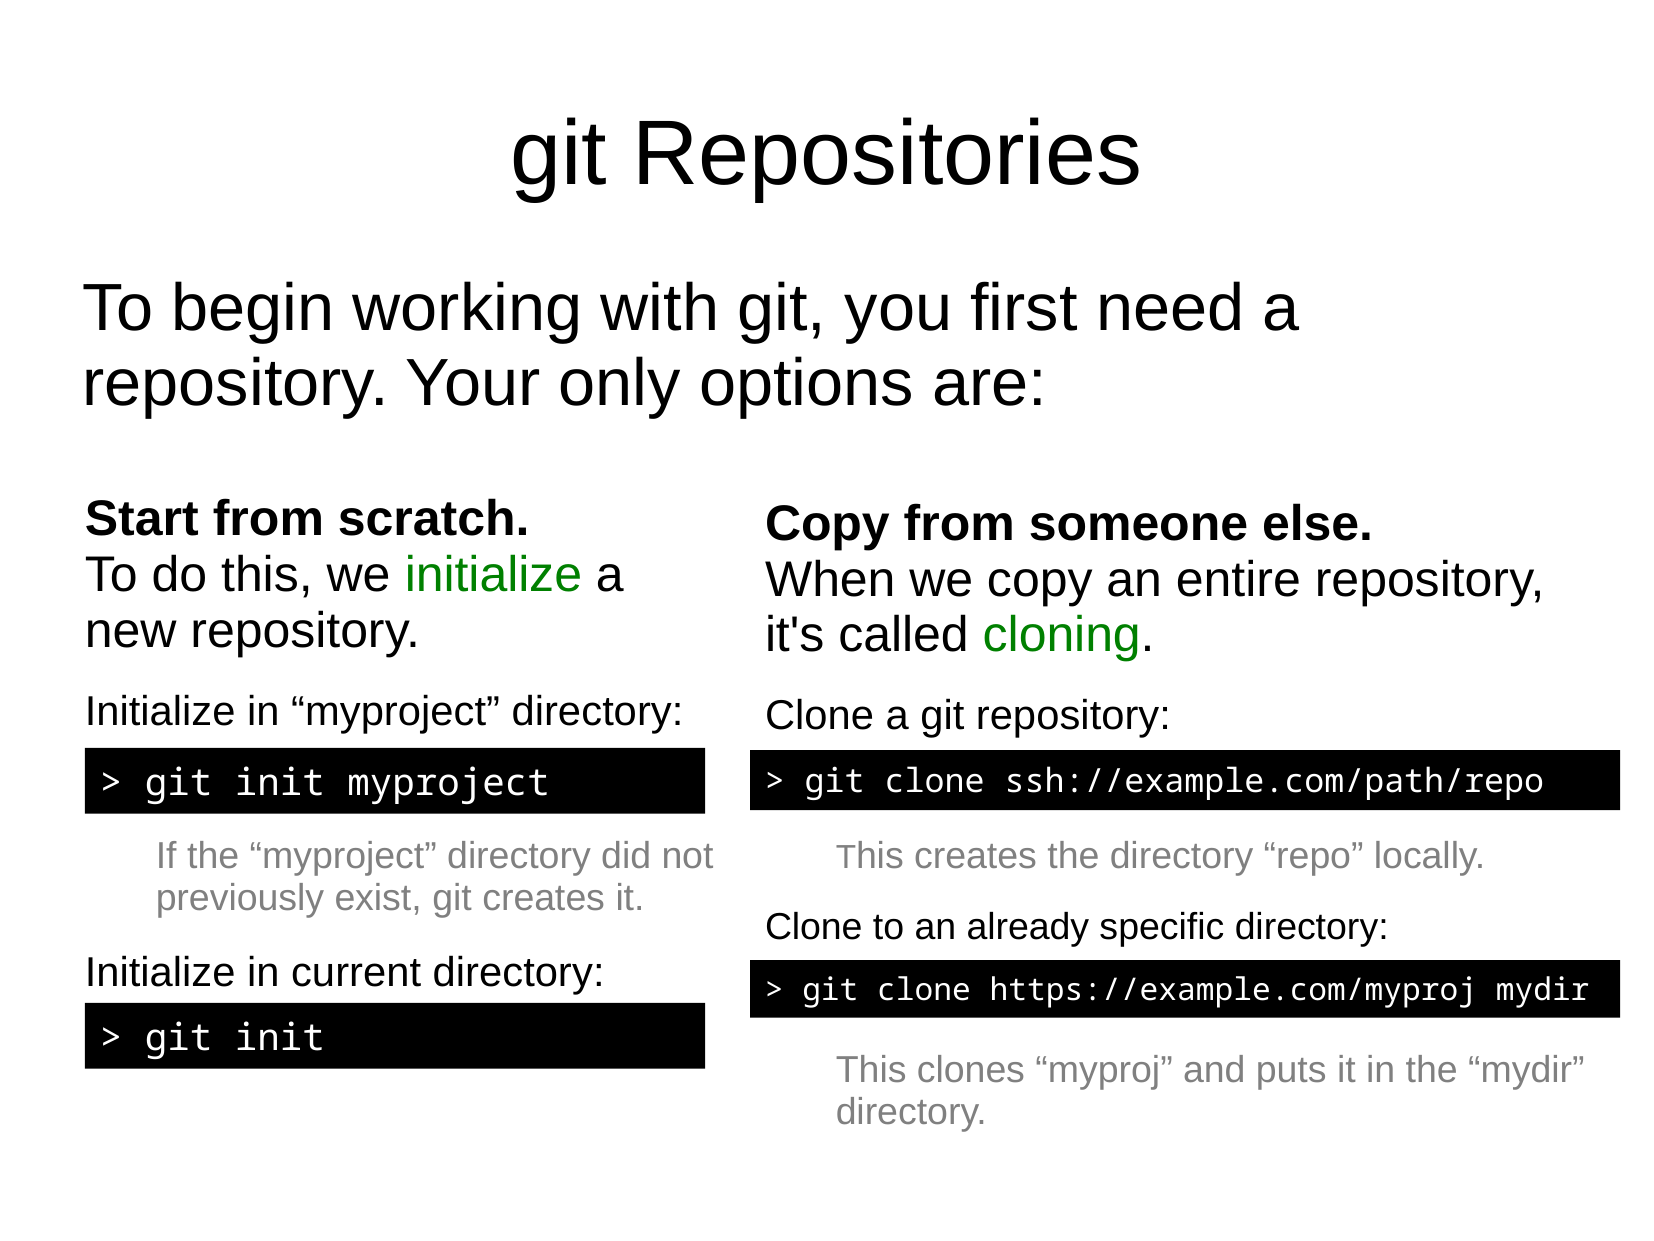

# git Repositories
To begin working with git, you first need a repository. Your only options are:
Start from scratch.
To do this, we initialize a new repository.
Initialize in “myproject” directory:
If the “myproject” directory did not previously exist, git creates it.
Initialize in current directory:
Copy from someone else.
When we copy an entire repository, it's called cloning.
Clone a git repository:
This creates the directory “repo” locally.
Clone to an already specific directory:
This clones “myproj” and puts it in the “mydir” directory.
> git init myproject
> git clone ssh://example.com/path/repo
> git clone https://example.com/myproj mydir
> git init